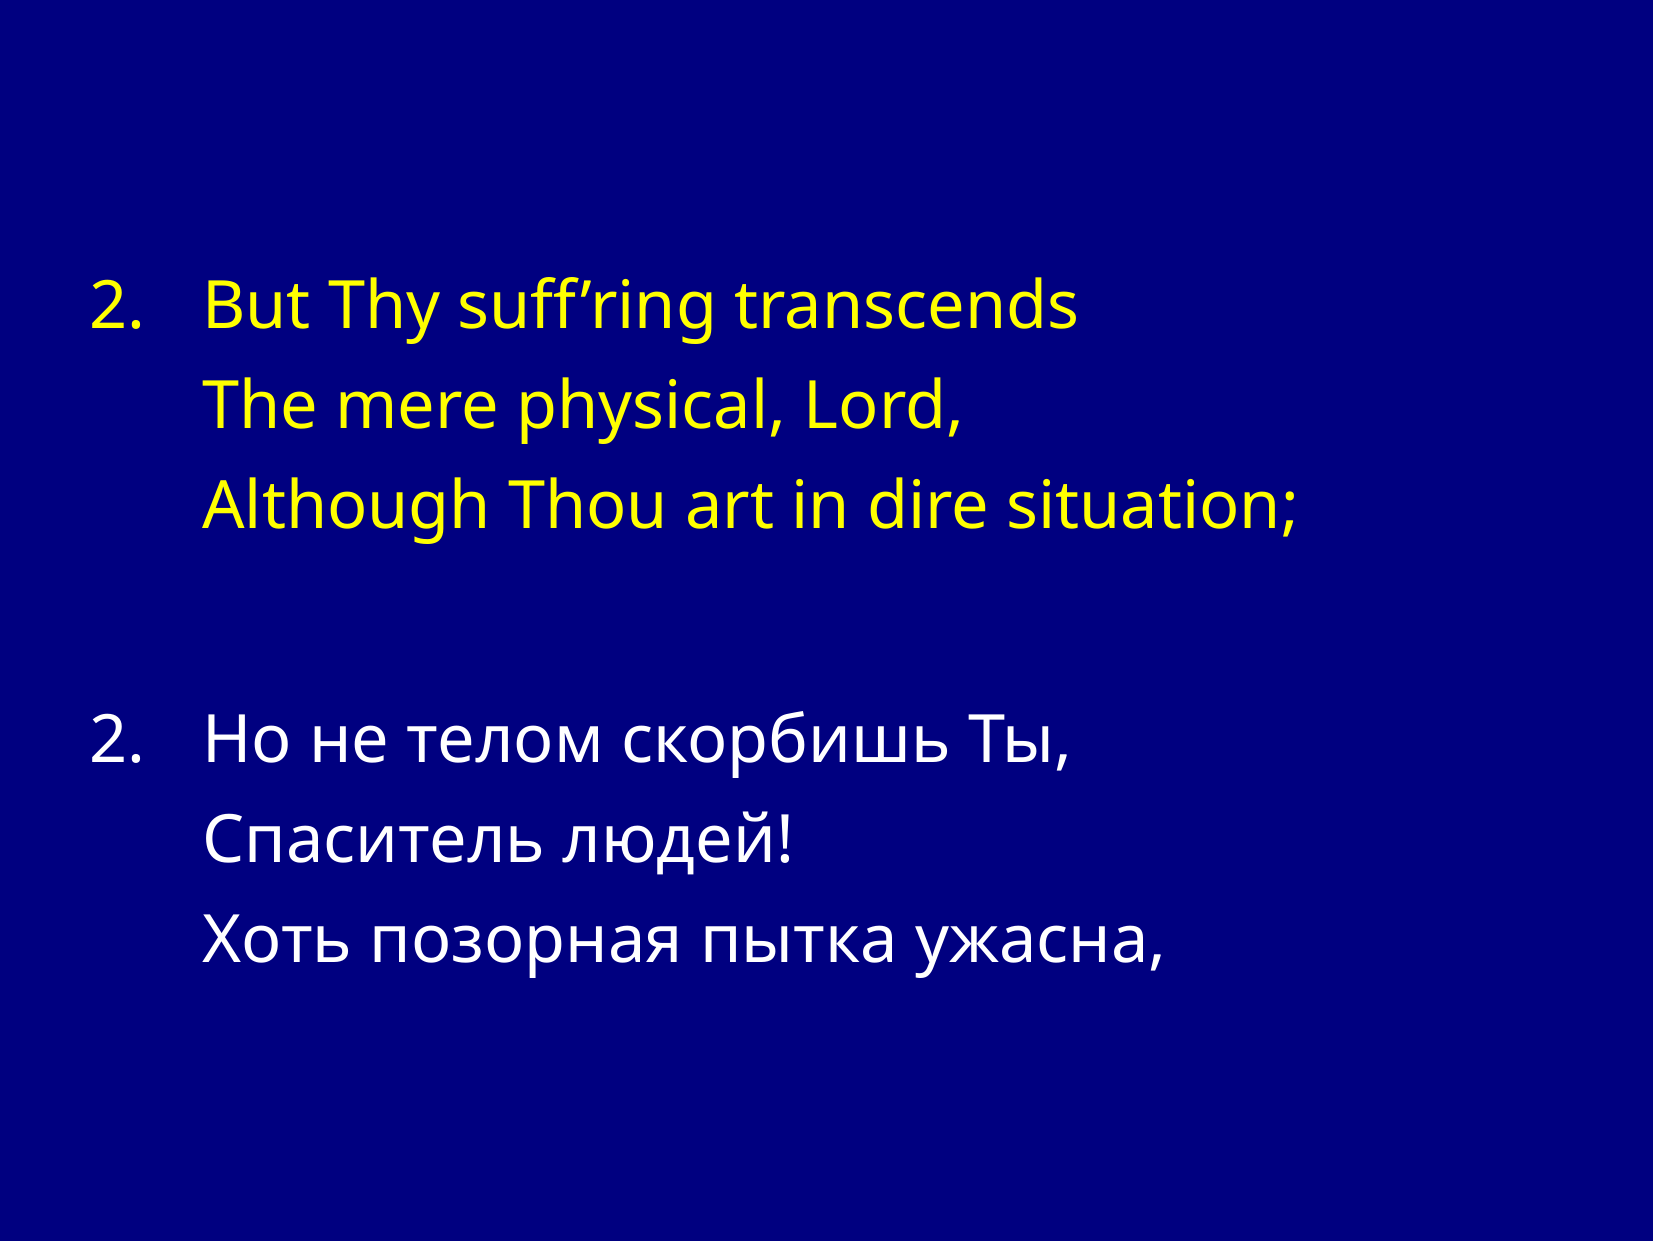

2.	But Thy suff’ring transcends
	The mere physical, Lord,
	Although Thou art in dire situation;
2.	Но не телом скорбишь Ты,
	Спаситель людей!
	Хоть позорная пытка ужасна,